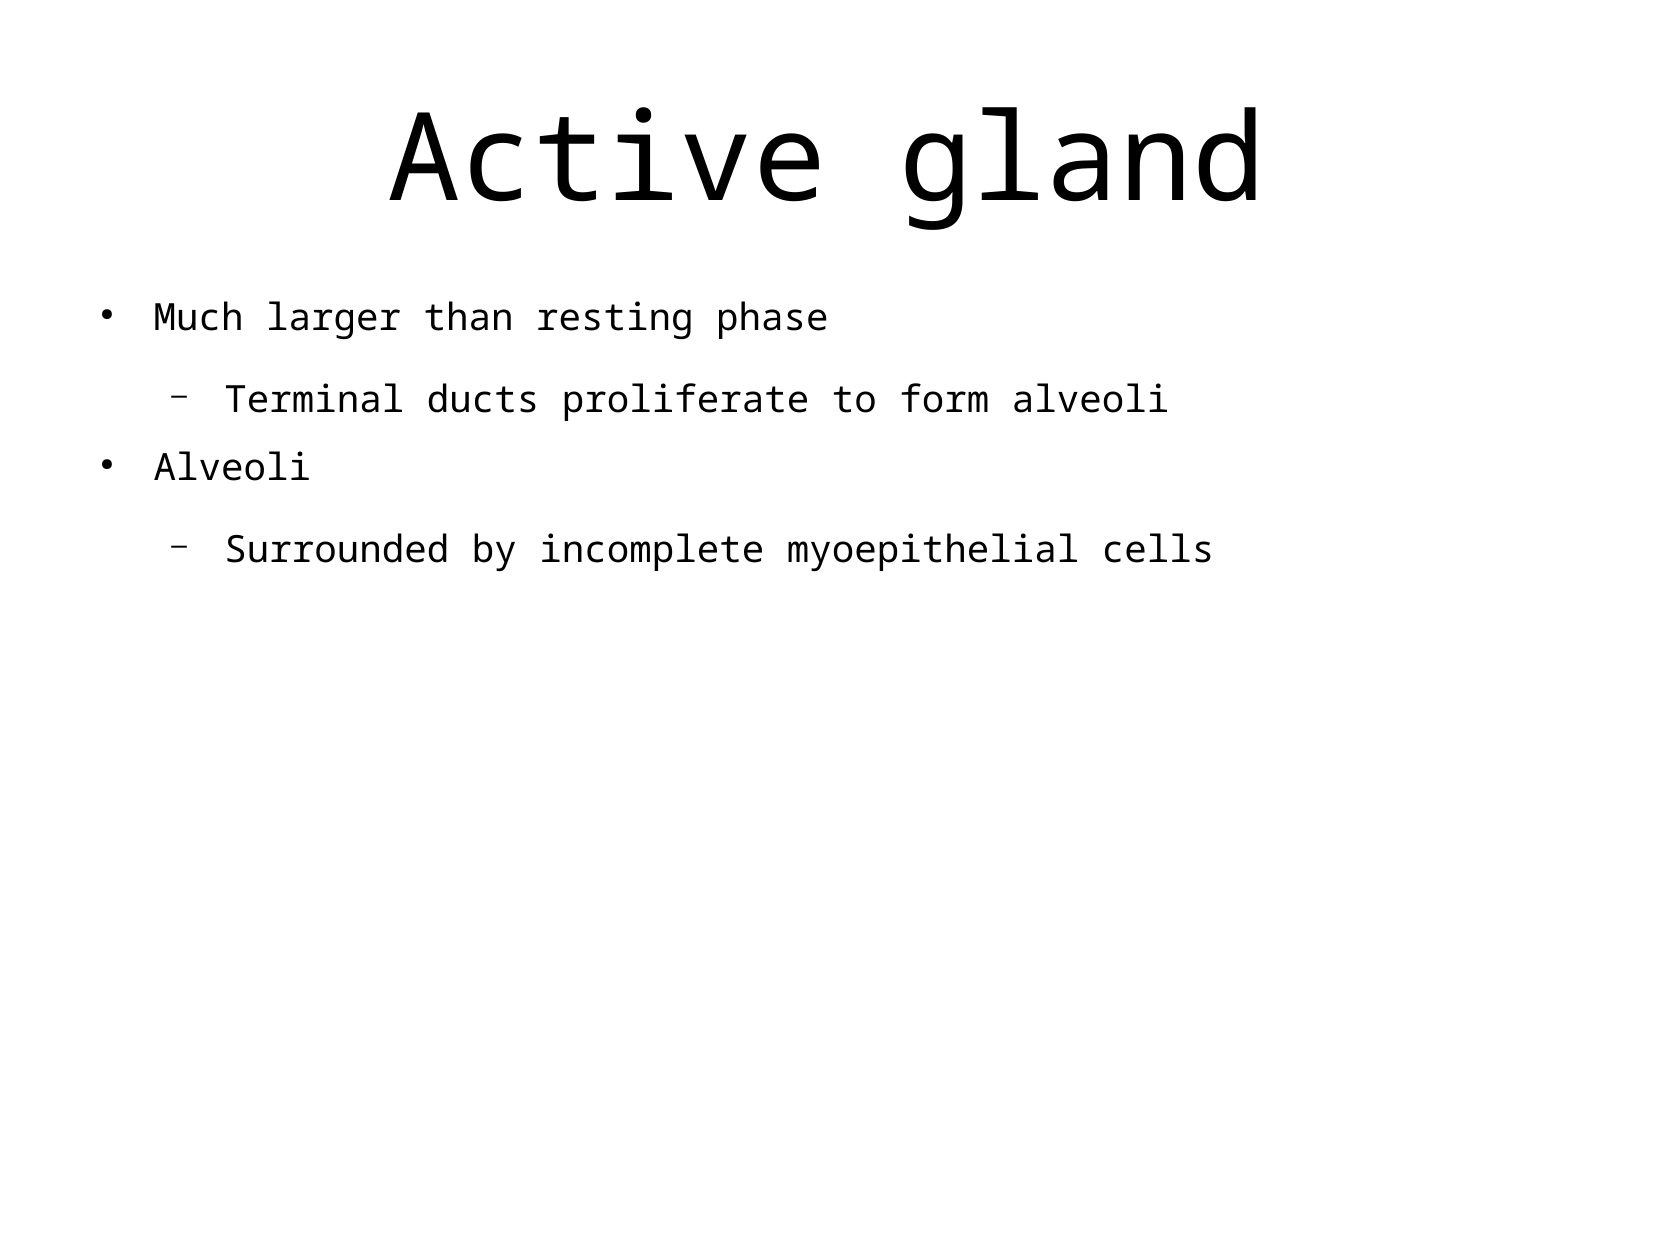

# Active gland
Much larger than resting phase
Terminal ducts proliferate to form alveoli
Alveoli
Surrounded by incomplete myoepithelial cells